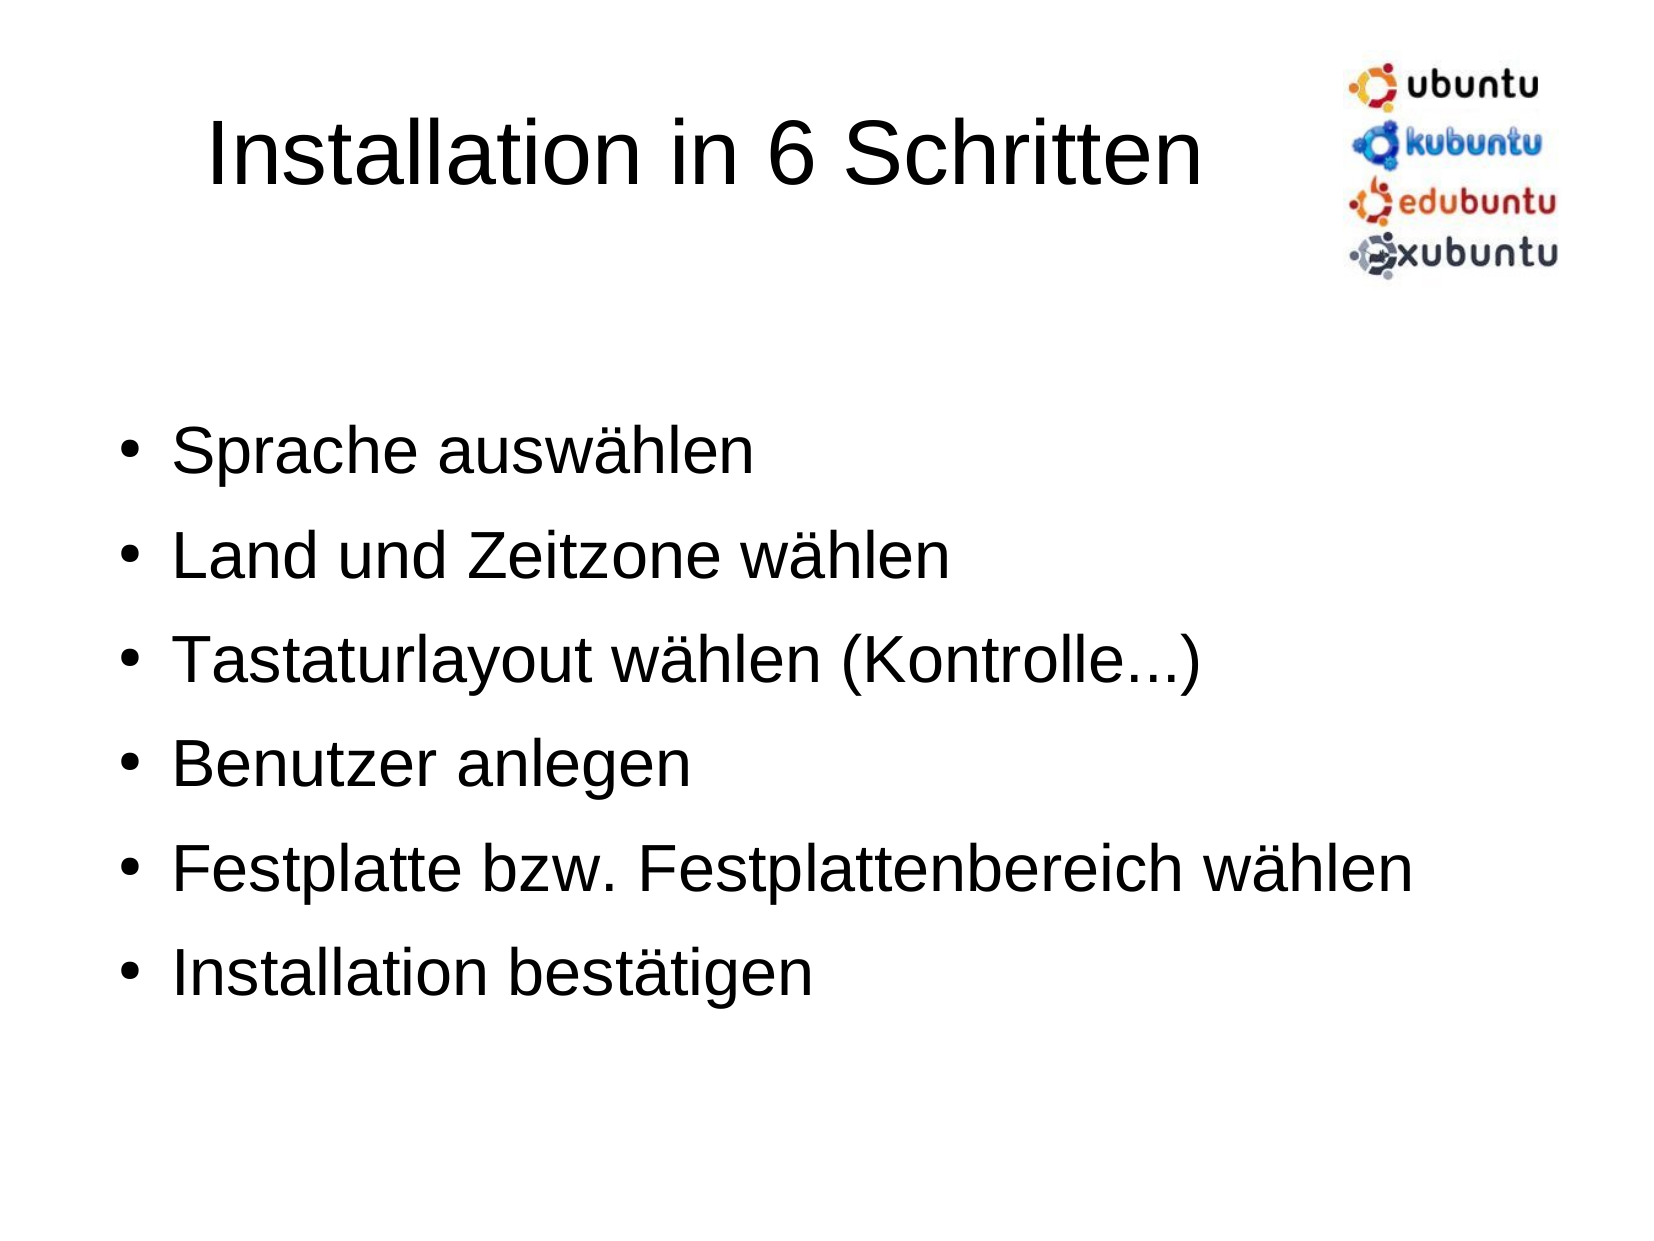

# Installation in 6 Schritten
Sprache auswählen
Land und Zeitzone wählen
Tastaturlayout wählen (Kontrolle...)
Benutzer anlegen
Festplatte bzw. Festplattenbereich wählen
Installation bestätigen